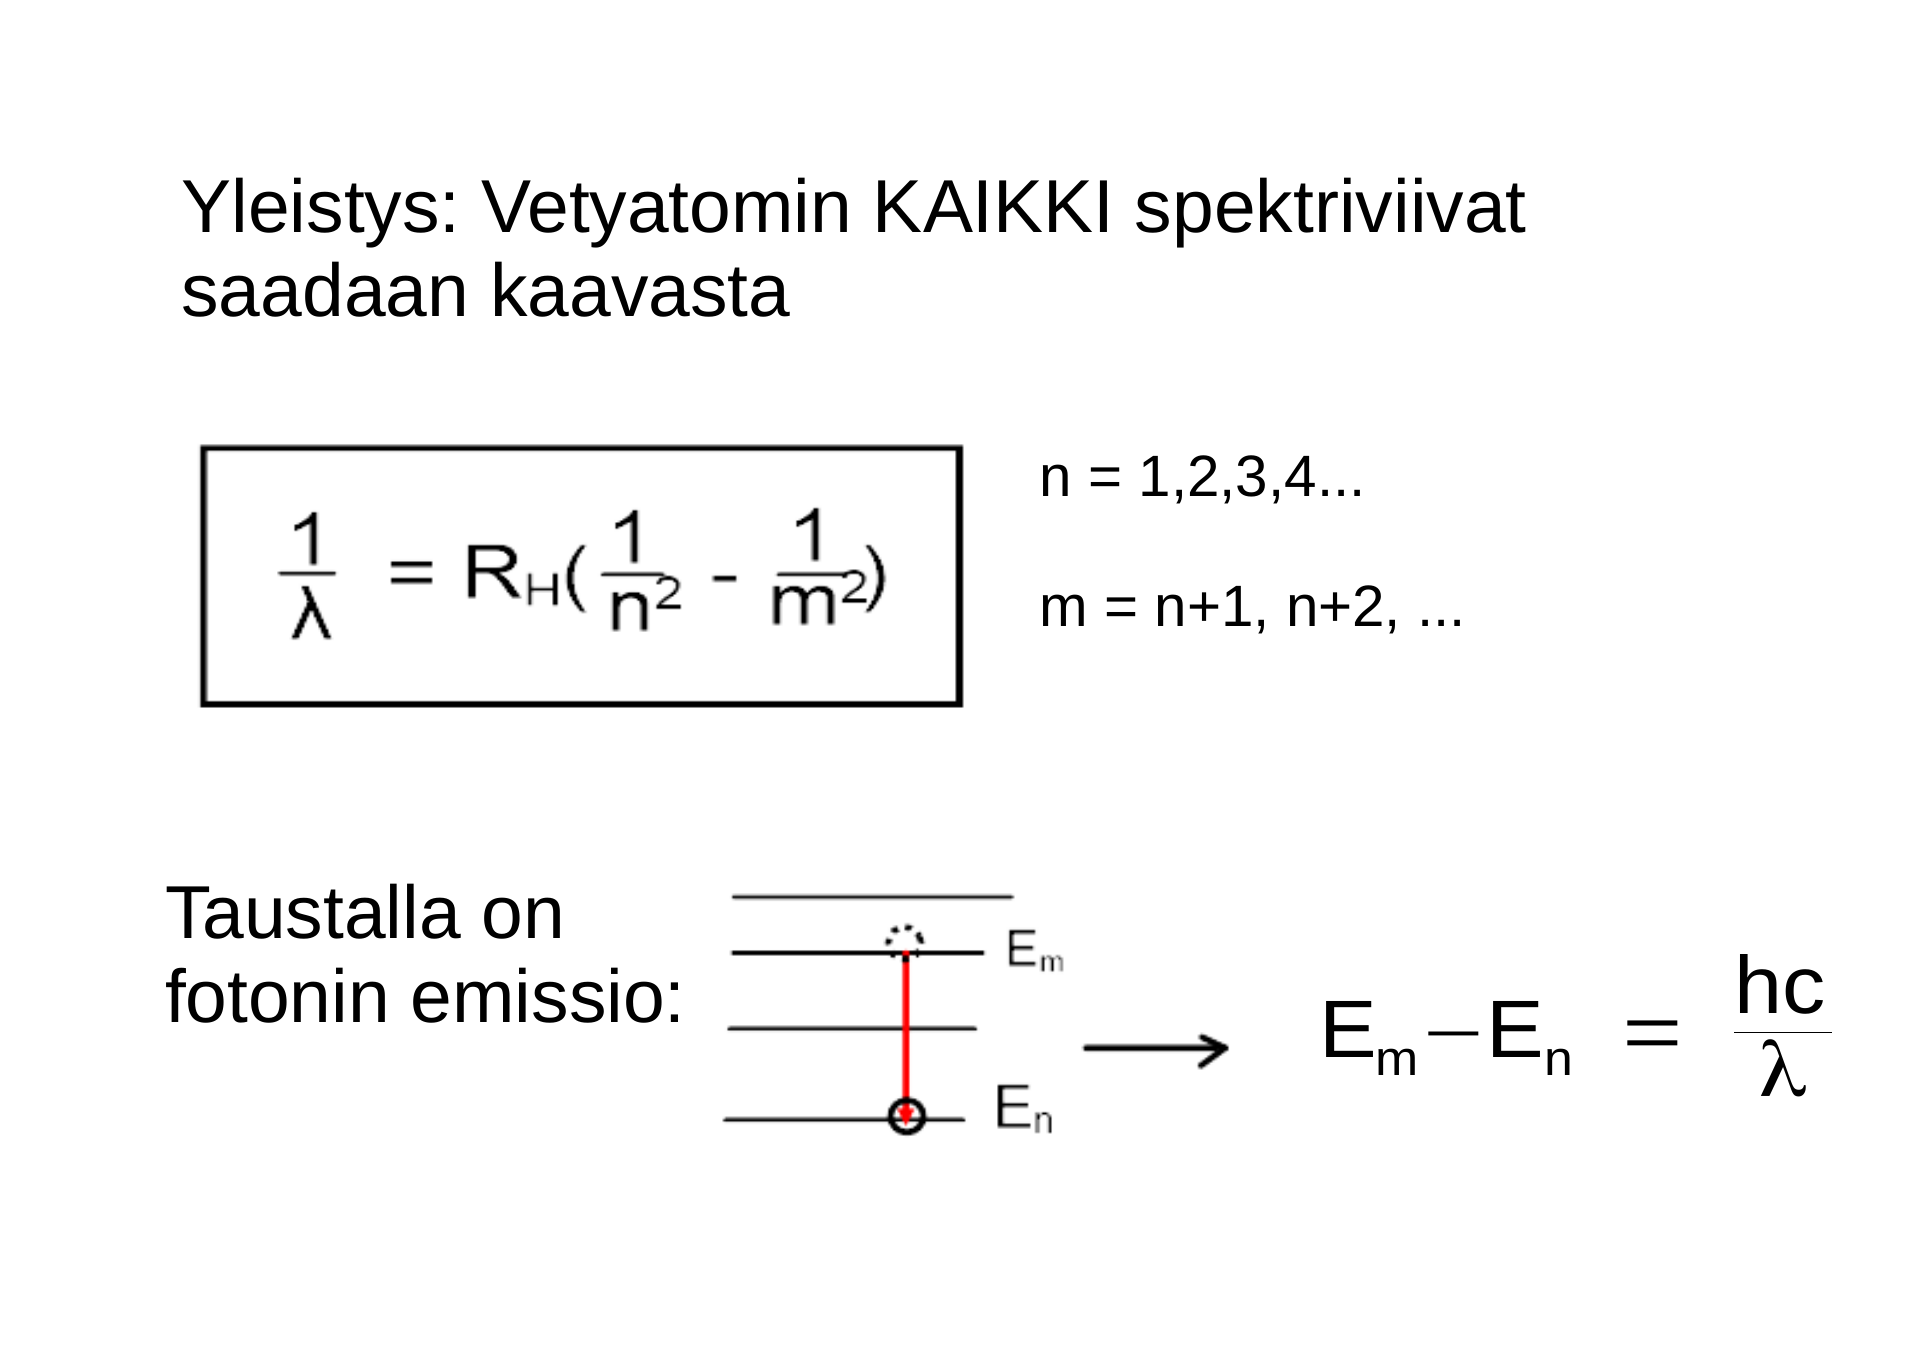

Yleistys: Vetyatomin KAIKKI spektriviivat saadaan kaavasta
n = 1,2,3,4...
m = n+1, n+2, ...
Taustalla on fotonin emissio: